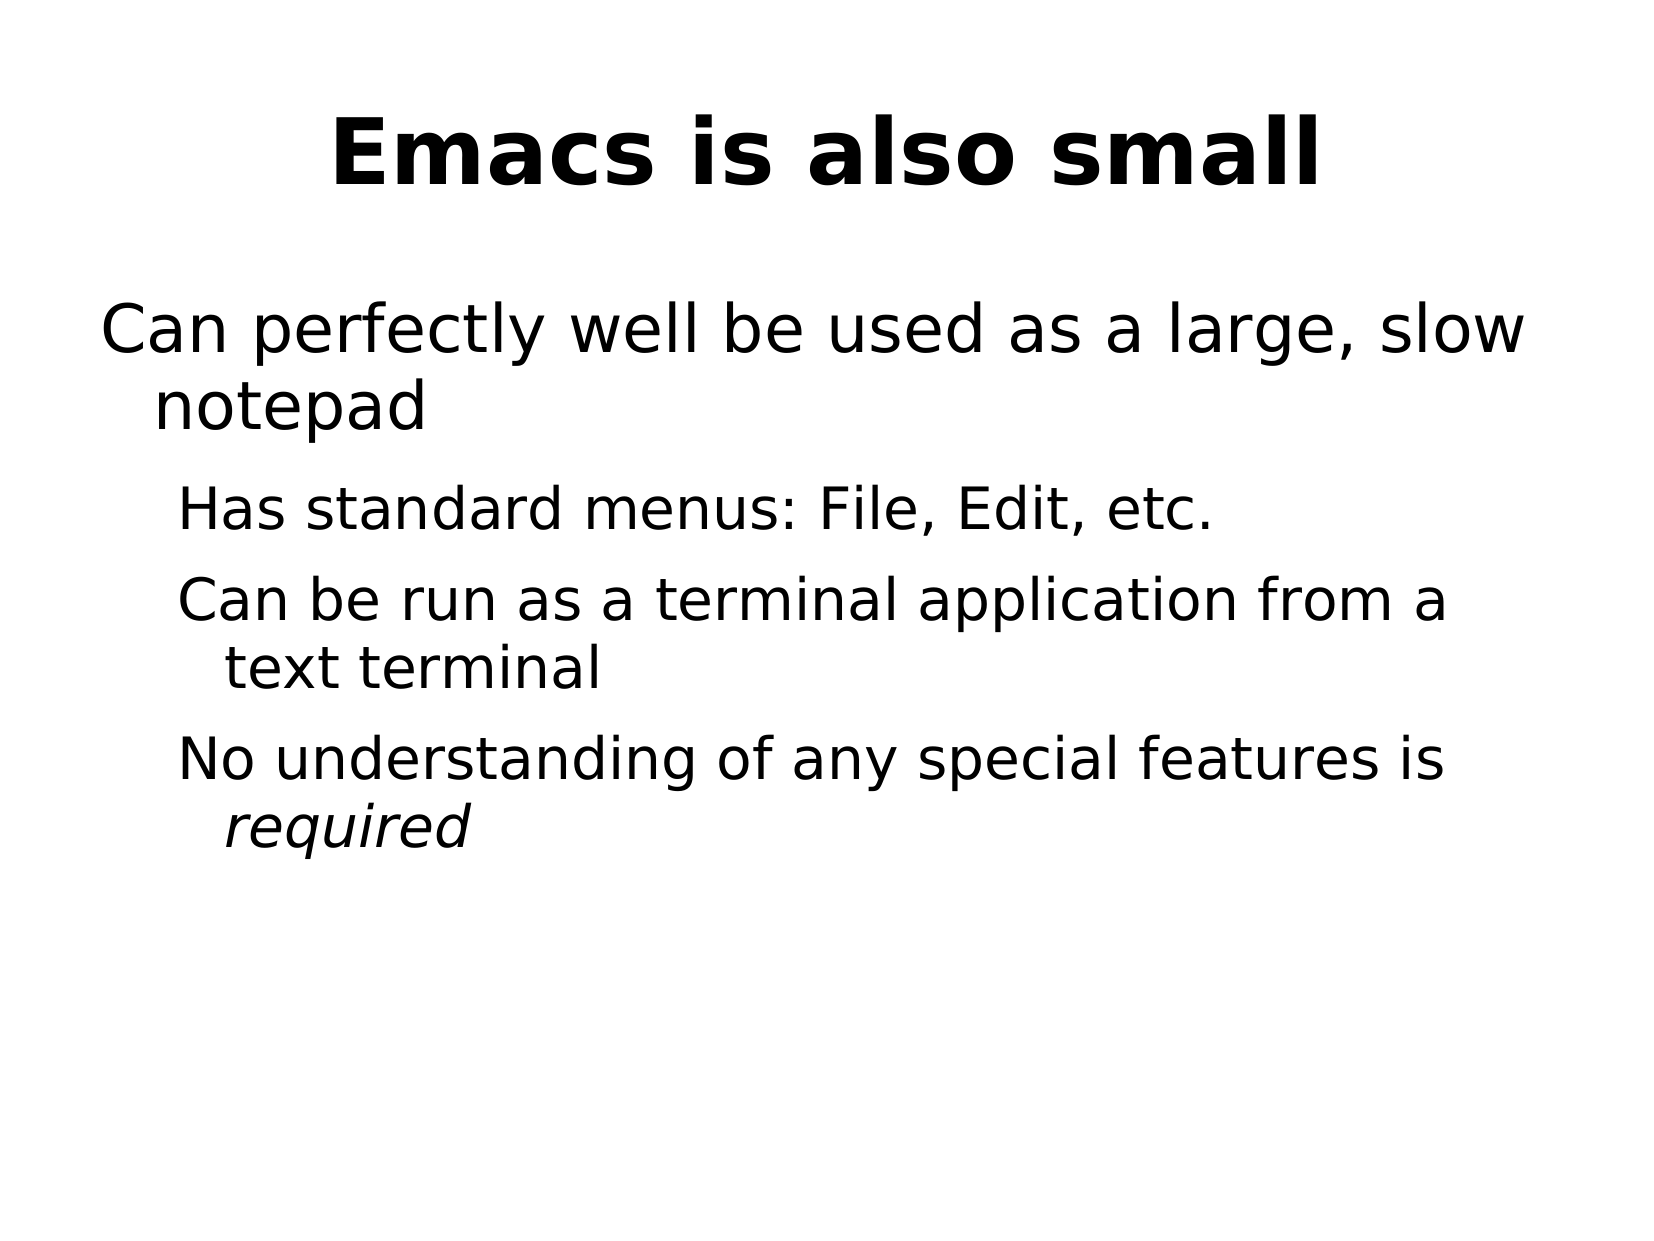

# Emacs is also small
Can perfectly well be used as a large, slow notepad
Has standard menus: File, Edit, etc.
Can be run as a terminal application from a text terminal
No understanding of any special features is required